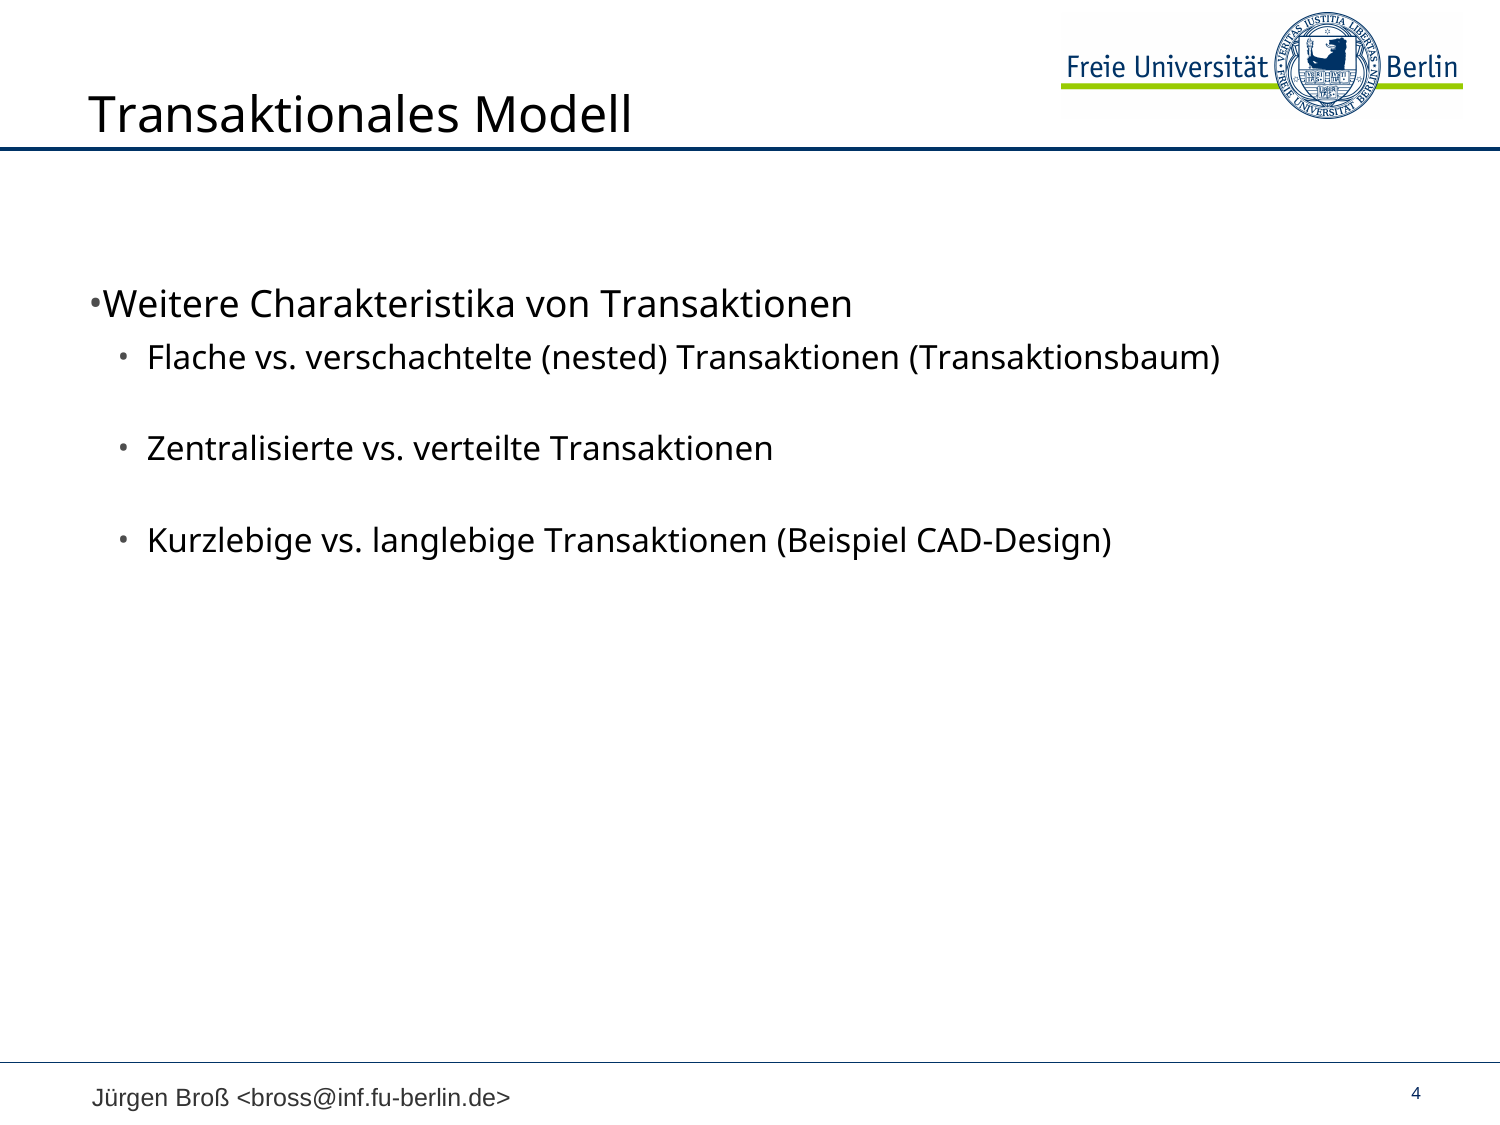

# Transaktionales Modell
Weitere Charakteristika von Transaktionen
Flache vs. verschachtelte (nested) Transaktionen (Transaktionsbaum)
Zentralisierte vs. verteilte Transaktionen
Kurzlebige vs. langlebige Transaktionen (Beispiel CAD-Design)